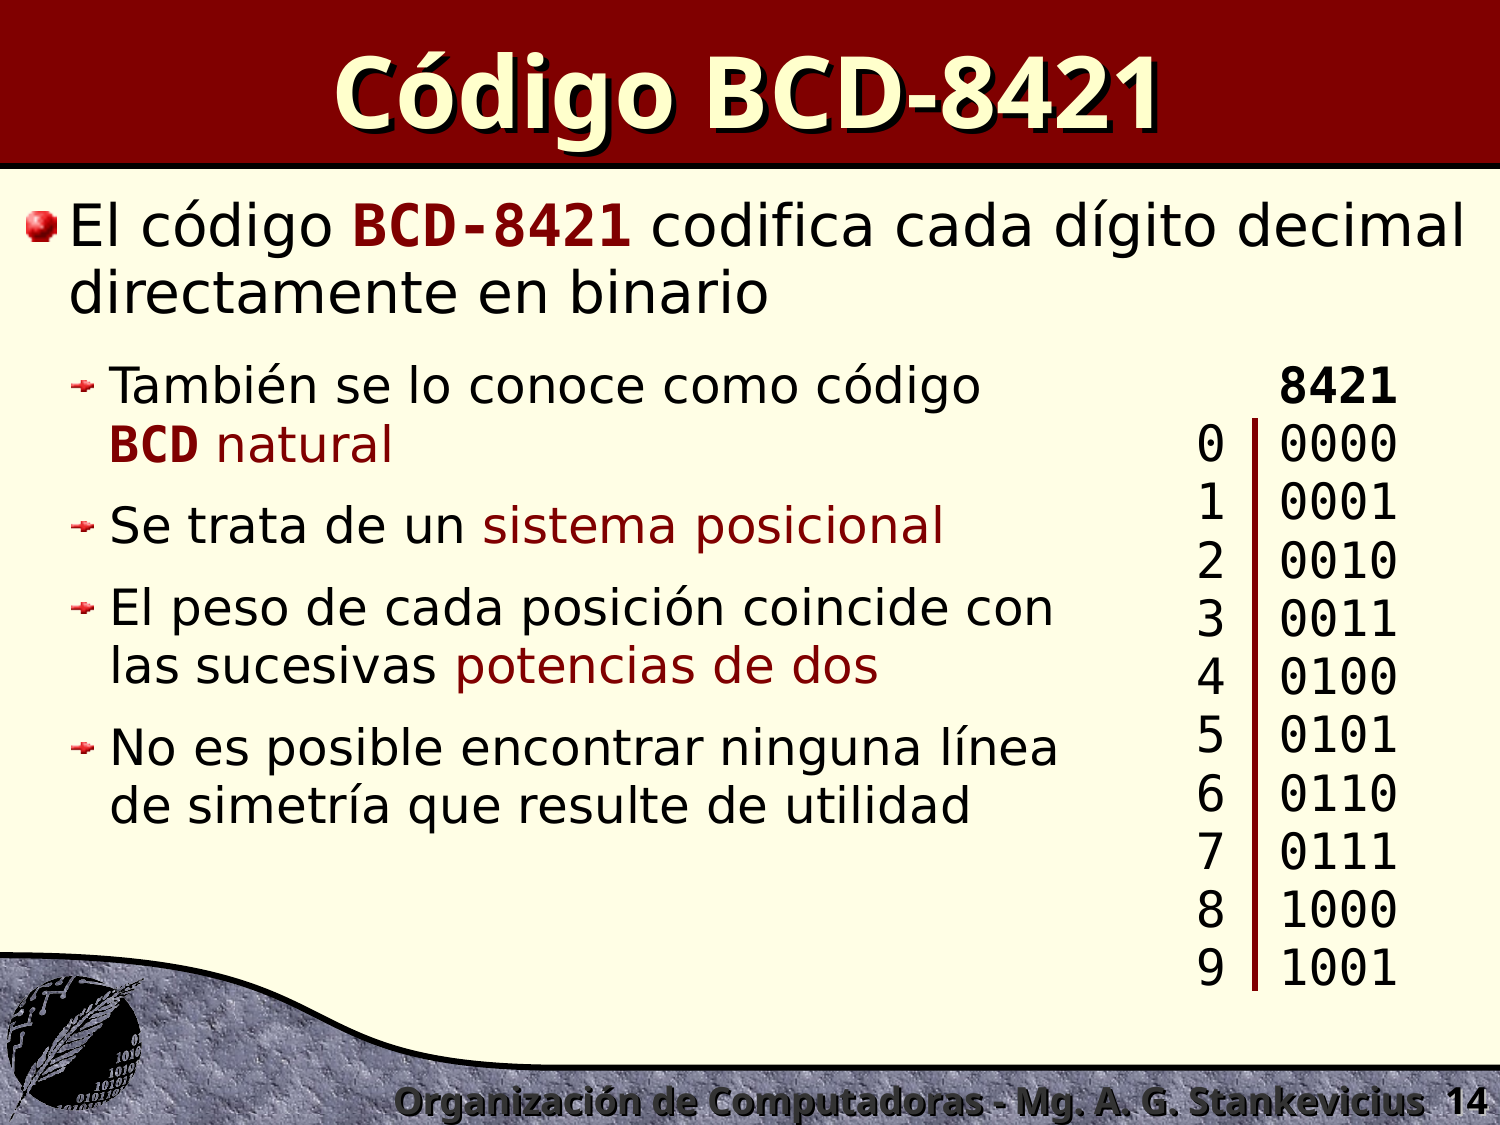

# Código BCD-8421
El código BCD-8421 codifica cada dígito decimal directamente en binario
También se lo conoce como código
BCD natural
Se trata de un sistema posicional
El peso de cada posición coincide con
las sucesivas potencias de dos
No es posible encontrar ninguna línea
de simetría que resulte de utilidad
8421
0000
0001
0010
0011
0100
0101
0110
0111
1000
1001
0
1
2
3
4
5
6
7
8
9
14